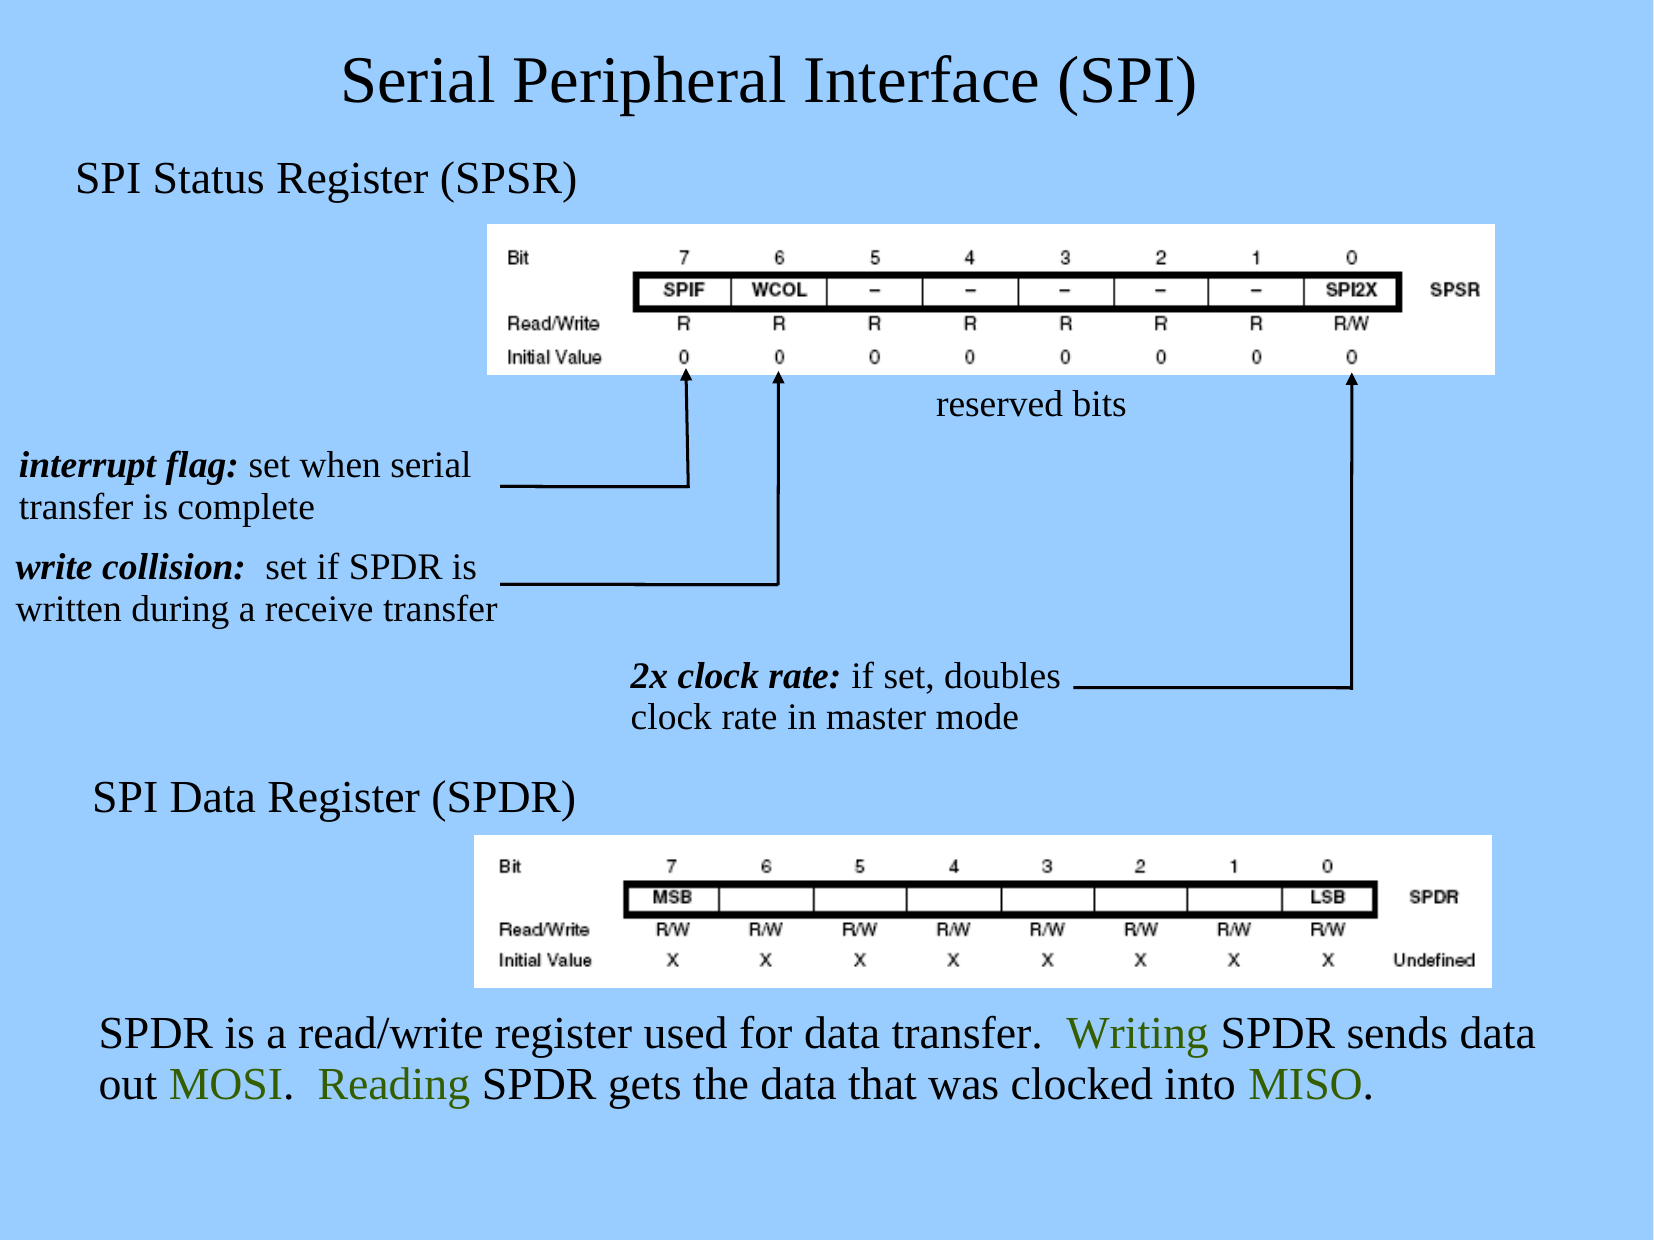

Serial Peripheral Interface (SPI)
SPI Status Register (SPSR)
reserved bits
interrupt flag: set when serial
transfer is complete
write collision: set if SPDR is
written during a receive transfer
2x clock rate: if set, doubles
clock rate in master mode
SPI Data Register (SPDR)
SPDR is a read/write register used for data transfer. Writing SPDR sends data
out MOSI. Reading SPDR gets the data that was clocked into MISO.